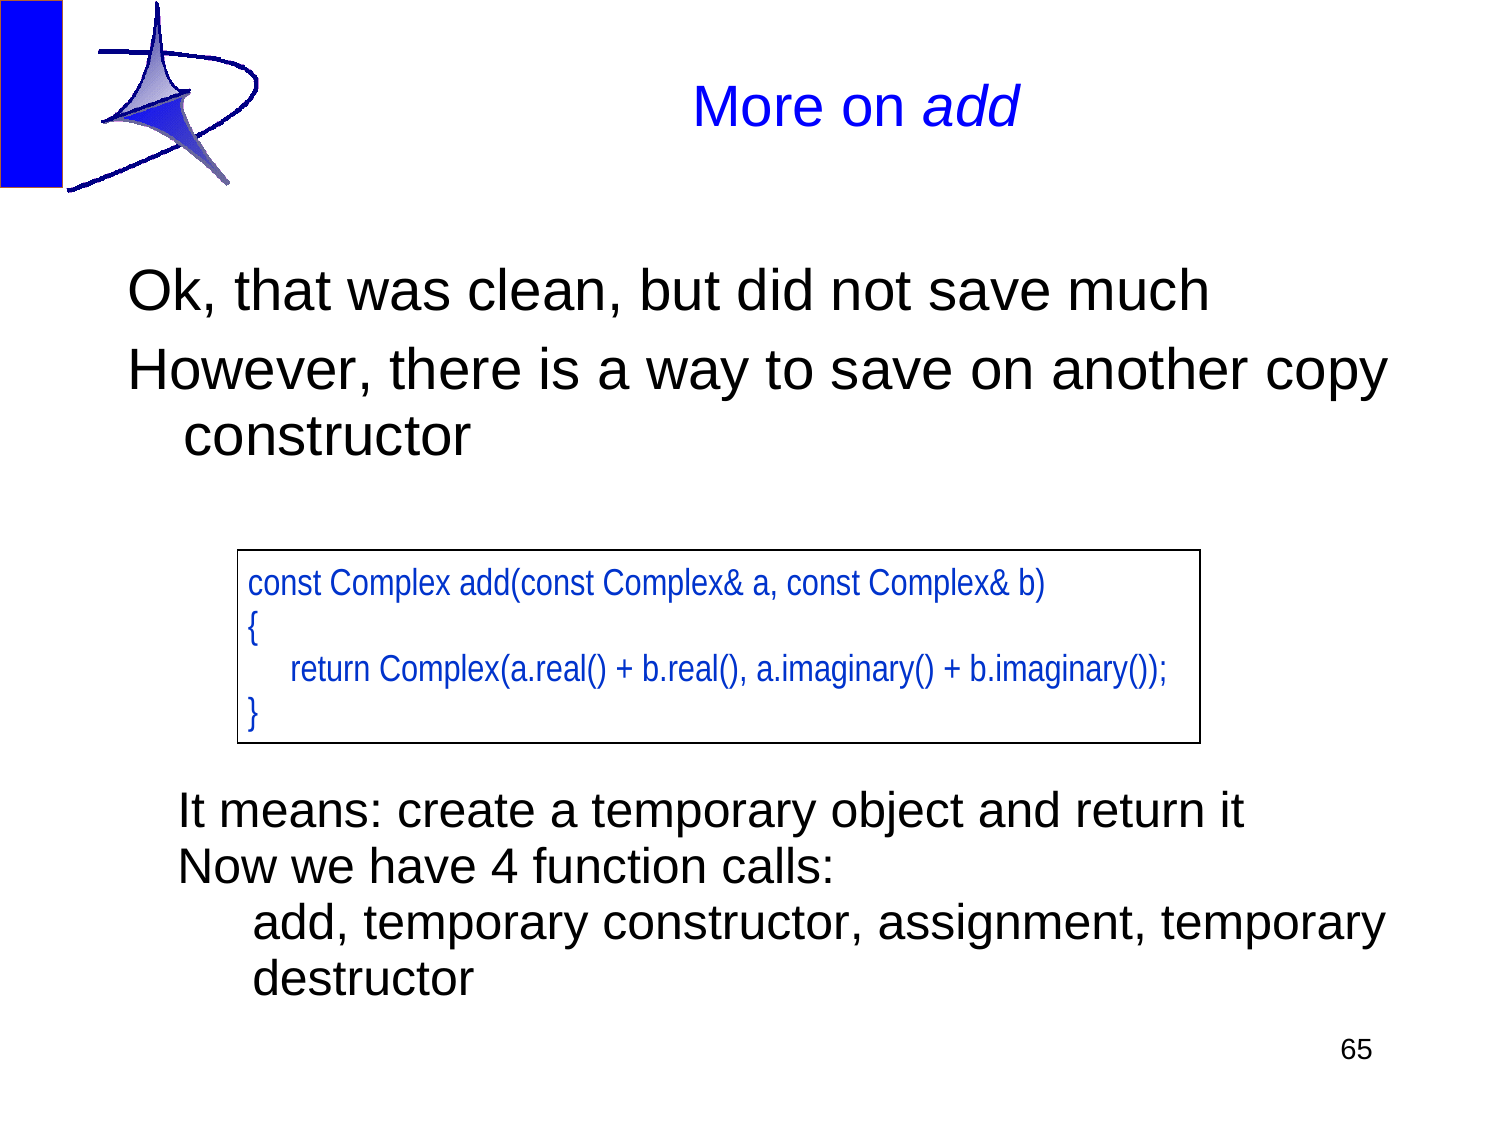

# More on add
Ok, that was clean, but did not save much
However, there is a way to save on another copy constructor
const Complex add(const Complex& a, const Complex& b)
{
 return Complex(a.real() + b.real(), a.imaginary() + b.imaginary());
}
It means: create a temporary object and return it
Now we have 4 function calls:
add, temporary constructor, assignment, temporary destructor
65